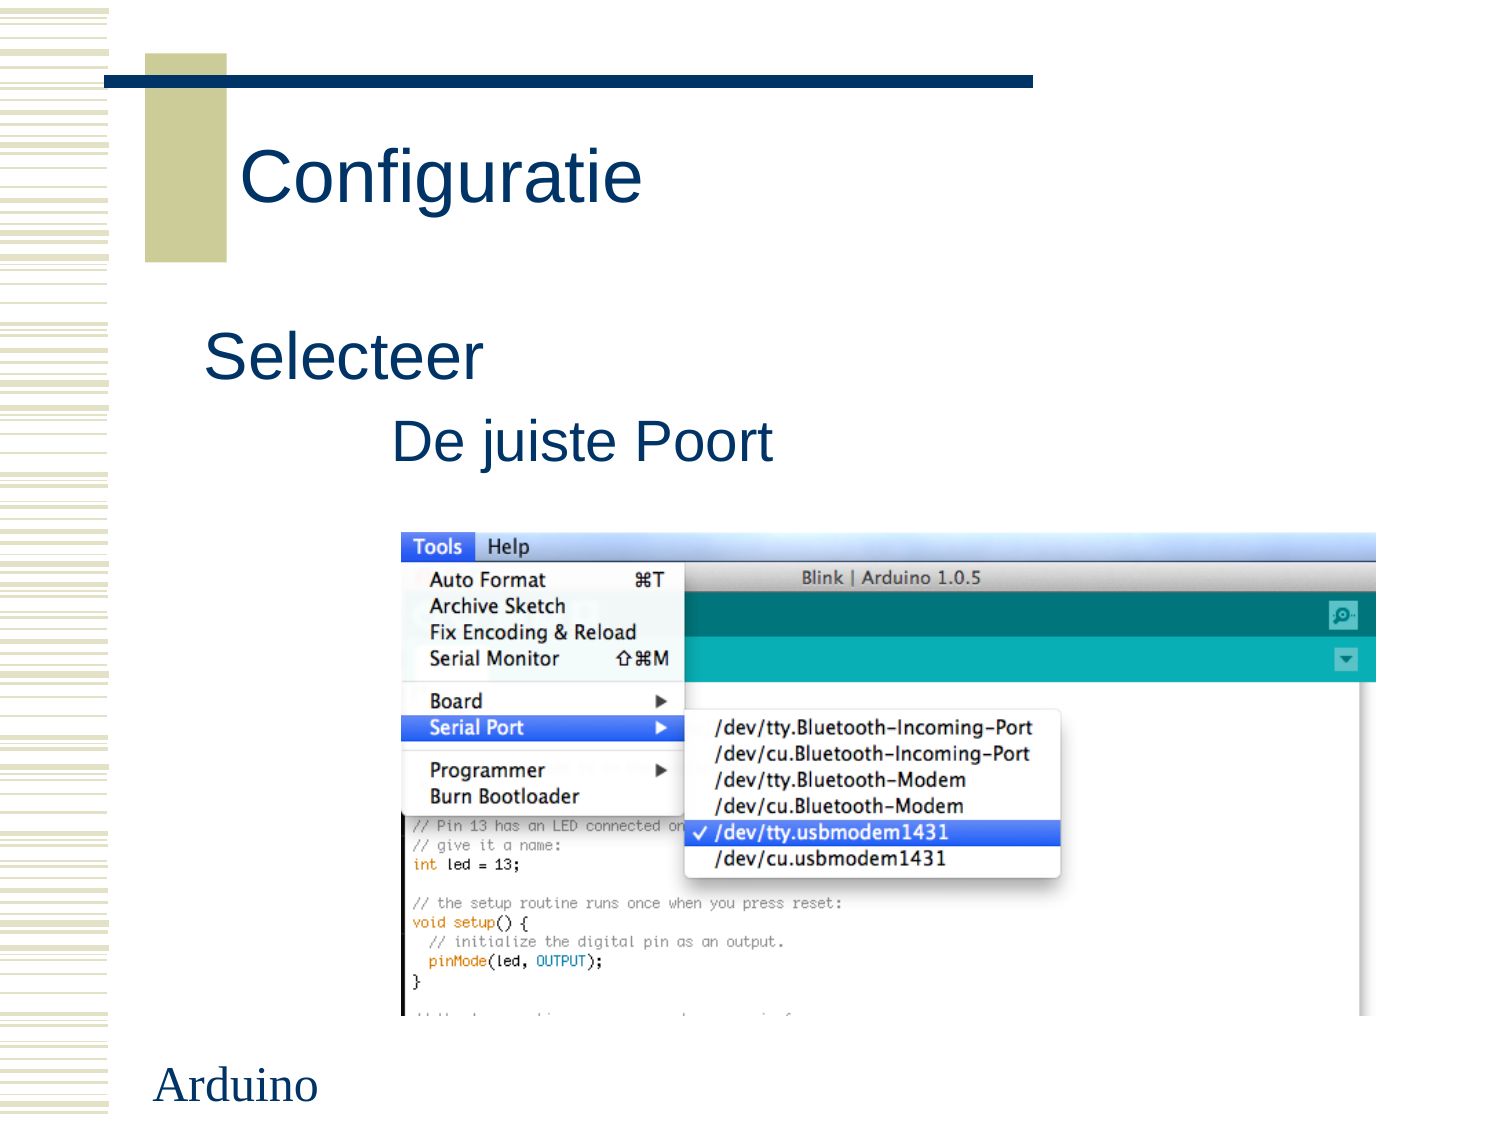

# Configuratie
Selecteer
De juiste Poort
Arduino